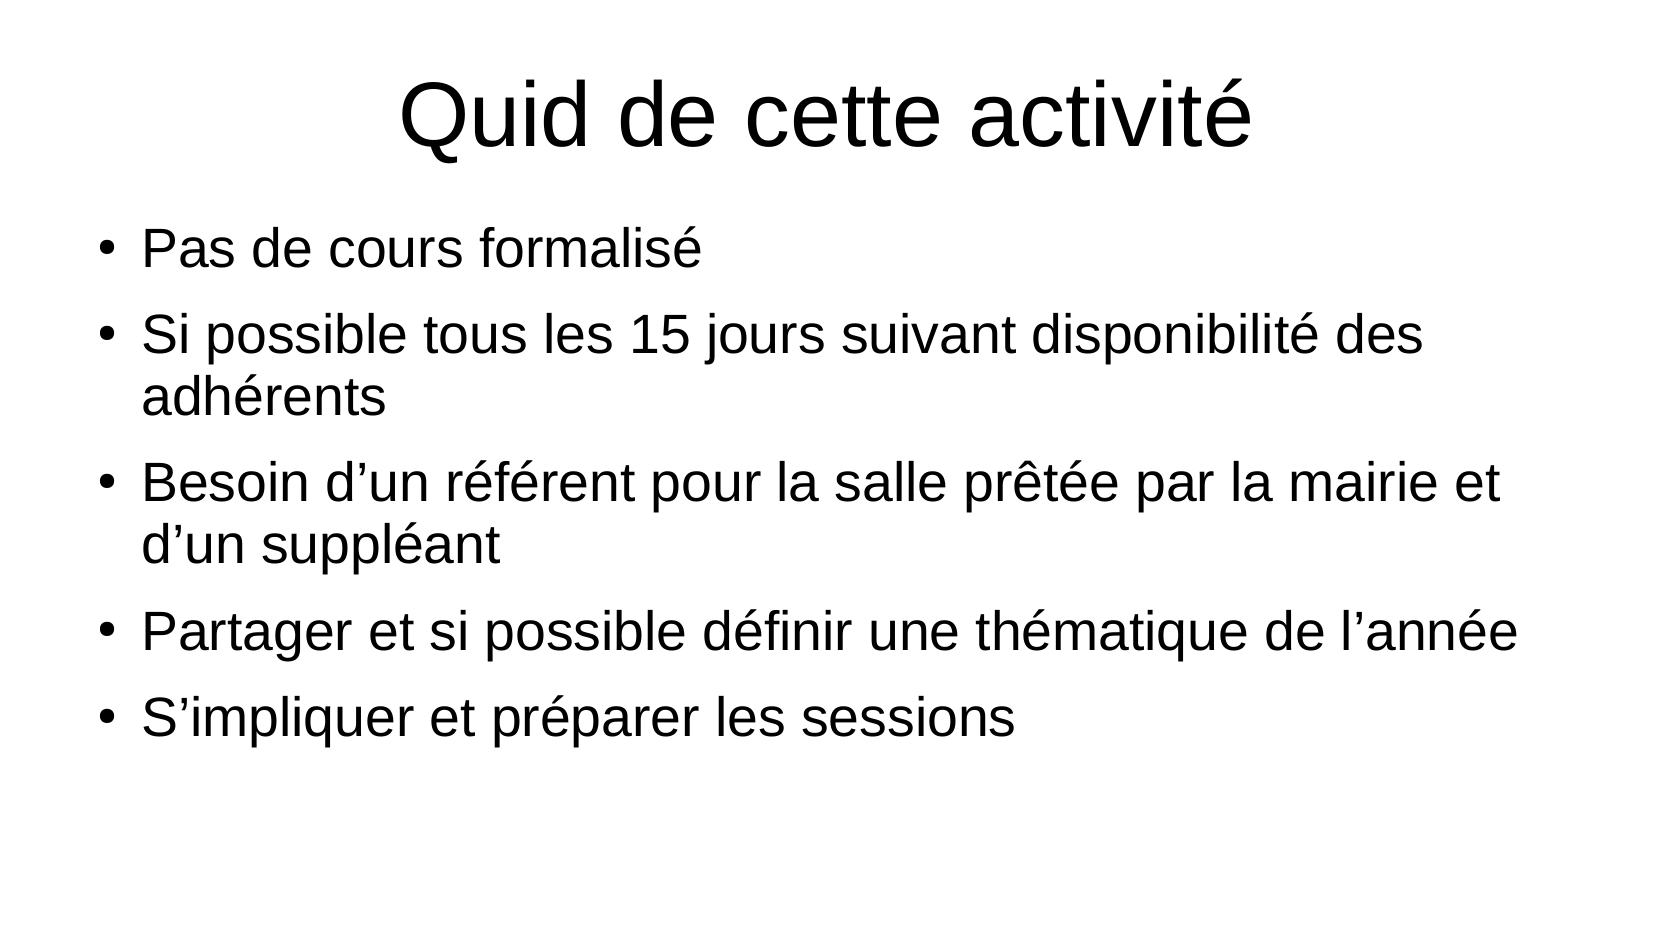

# Quid de cette activité
Pas de cours formalisé
Si possible tous les 15 jours suivant disponibilité des adhérents
Besoin d’un référent pour la salle prêtée par la mairie et d’un suppléant
Partager et si possible définir une thématique de l’année
S’impliquer et préparer les sessions